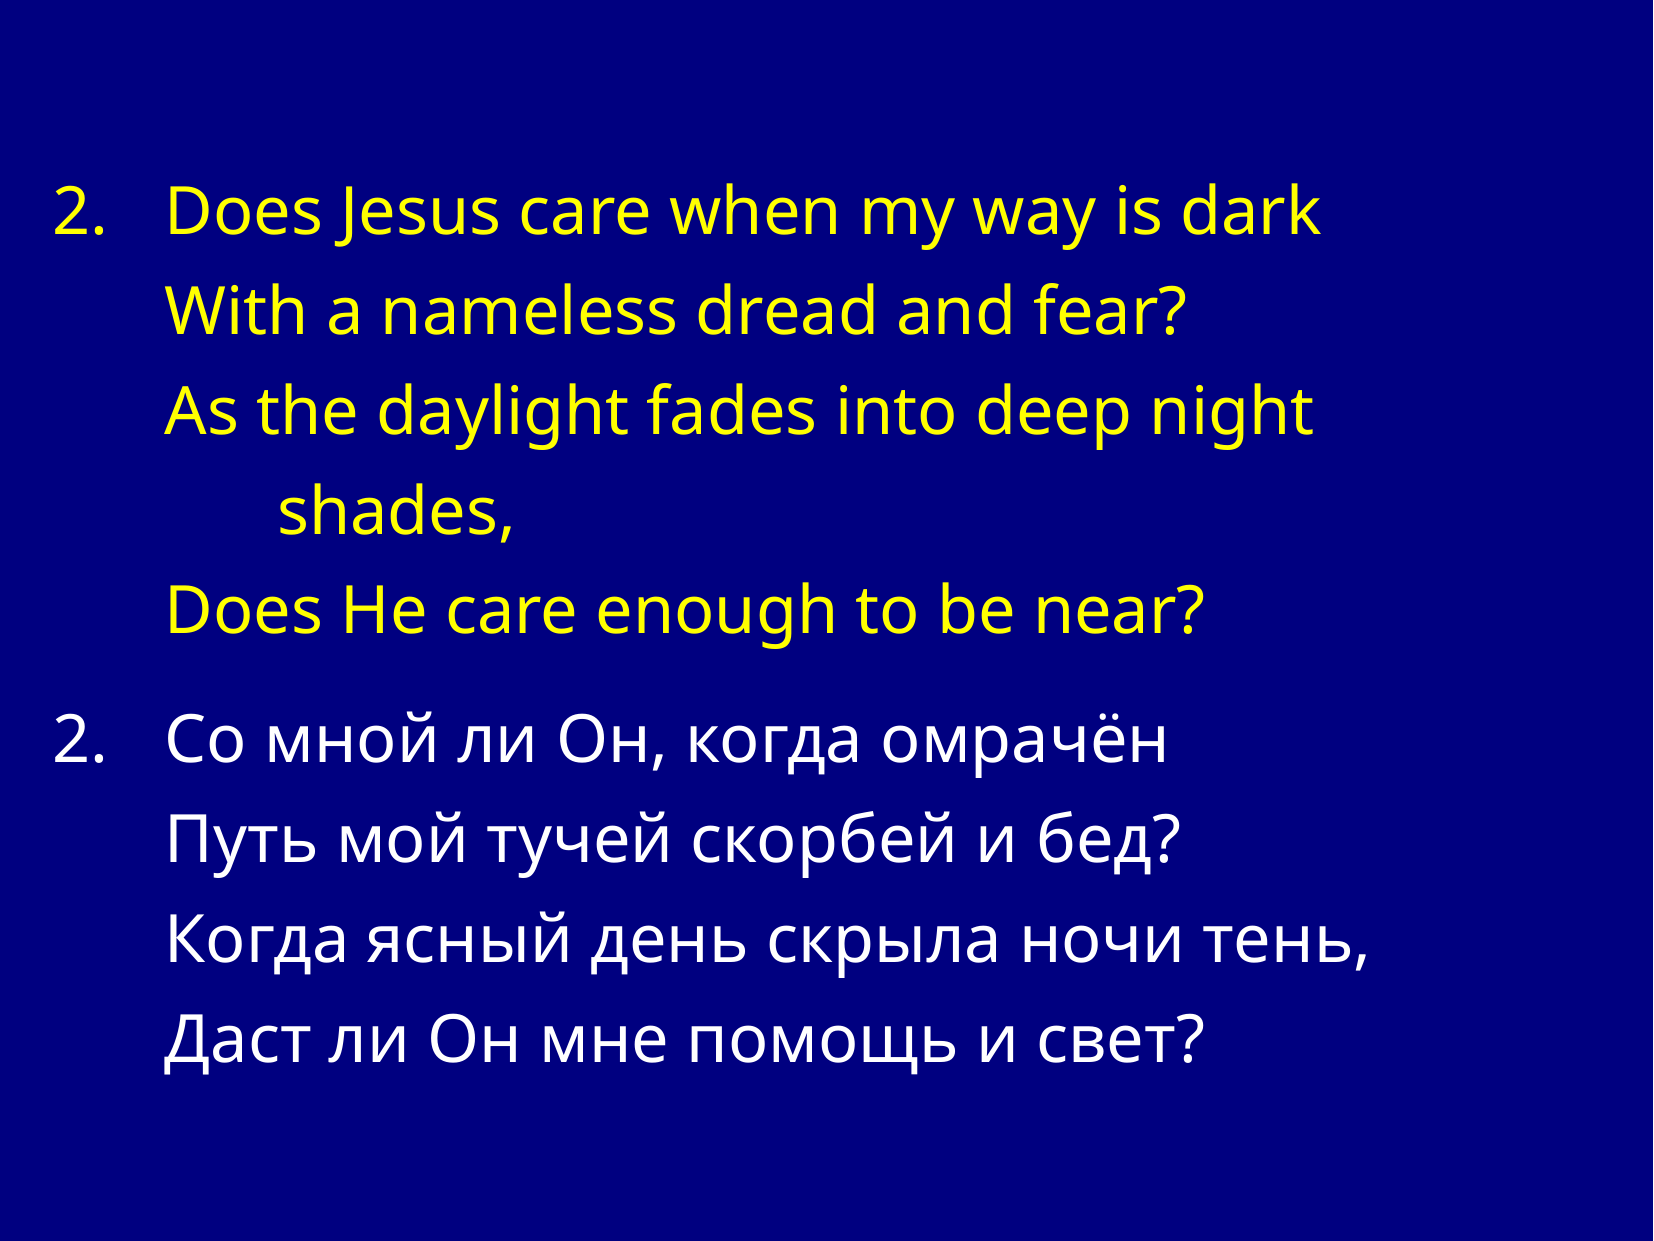

2.	Does Jesus care when my way is dark
	With a nameless dread and fear?
	As the daylight fades into deep night
		shades,
	Does He care enough to be near?
2.	Со мной ли Он, когда омрачён
	Путь мой тучей скорбей и бед?
	Когда ясный день скрыла ночи тень,
	Даст ли Он мне помощь и свет?